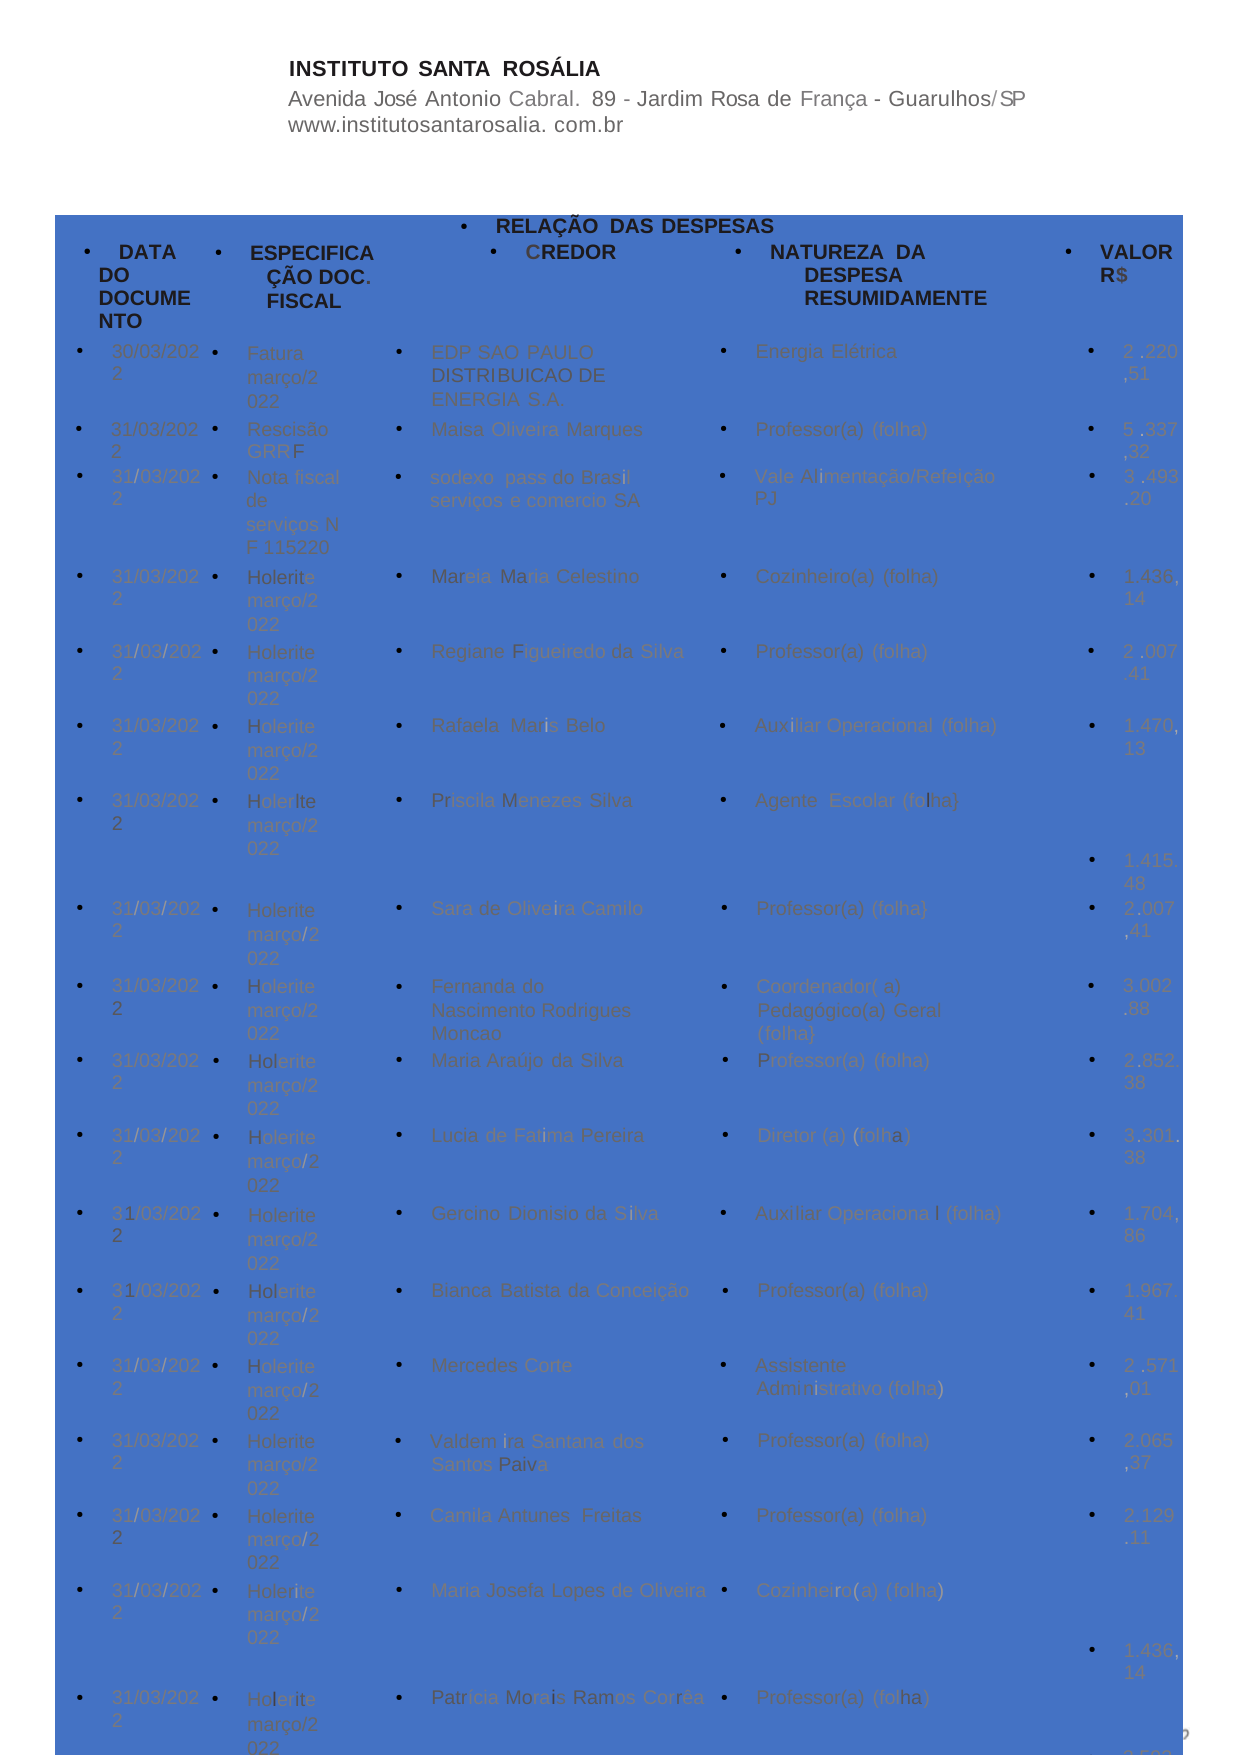

INSTITUTO SANTA ROSÁLIA
Avenida José Antonio Cabral. 89 - Jardim Rosa de França - Guarulhos/SP www.institutosantarosalia. com.br
| RELAÇÃO DAS DESPESAS | | | | |
| --- | --- | --- | --- | --- |
| DATA DO DOCUMENTO | ESPECIFICAÇÃO DOC. FISCAL | CREDOR | NATUREZA DA DESPESA RESUMIDAMENTE | VALOR R$ |
| 30/03/2022 | Fatura março/2022 | EDP SAO PAULO DISTRIBUICAO DE ENERGIA S.A. | Energia Elétrica | 2 .220 ,51 |
| 31/03/2022 | Rescisão GRRF | Maisa Oliveira Marques | Professor(a) (folha) | 5 .337 ,32 |
| 31/03/2022 | Nota fiscal de serviços N F 115220 | sodexo pass do Brasil serviços e comercio SA | Vale Alimentação/Refeição PJ | 3 .493.20 |
| 31/03/2022 | Holerite março/2022 | Mareia Maria Celestino | Cozinheiro(a) (folha) | 1.436,14 |
| 31/03/2022 | Holerite março/2022 | Regiane Figueiredo da Silva | Professor(a) (folha) | 2 .007.41 |
| 31/03/2022 | Holerite março/2022 | Rafaela Maris Belo | Auxiliar Operacional (folha) | 1.470,13 |
| 31/03/202 2 | Holerlte março/2022 | Priscila Menezes Silva | Agente Escolar (folha} | |
| | | | | 1.415.48 |
| 31/03/2022 | Holerite março/2022 | Sara de Oliveira Camilo | Professor(a) (folha} | 2.007 ,41 |
| 31/03/202 2 | Holerite março/2022 | Fernanda do Nascimento Rodrigues Moncao | Coordenador( a) Pedagógico(a) Geral (folha} | 3.002 .88 |
| 31/03/2022 | Holerite março/2022 | Maria Araújo da Silva | Professor(a) (folha) | 2.852.38 |
| 31/03/2022 | Holerite março/2022 | Lucia de Fatima Pereira | Diretor (a) (folha) | 3.301.38 |
| 31/03/202 2 | Holerite março/2022 | Gercino Dionisio da Silva | Auxiliar Operaciona l (folha) | 1.704,86 |
| 31/03/2022 | Holerite março/2022 | Bianca Batista da Conceição | Professor(a) (folha) | 1.967.41 |
| 31/03/2022 | Holerite março/2022 | Mercedes Corte | Assistente Administrativo (folha) | 2 .571,01 |
| 31/03/2022 | Holerite março/2022 | Valdem ira Santana dos Santos Paiva | Professor(a) (folha) | 2.065 ,37 |
| 31/03/202 2 | Holerite março/2022 | Camila Antunes Freitas | Professor(a) (folha) | 2.129 .11 |
| 31/03/2022 | Holerite março/2022 | Maria Josefa Lopes de Oliveira | Cozinheiro(a) (folha) | |
| | | | | 1.436,14 |
| 31/03/2022 | Holerite março/2022 | Patrícia Morais Ramos Corrêa | Professor(a) (folha) | |
| | | | | 2.593 ,97 |
| 31/03/2022 | Holerite março/2022 | Fernanda Rodrigues de Souza | Professor(a ) (folha) | 2 .027 .29 |
| 31/03/2022 | Holerite março/2022 | Alice Mary Pacheco Canuto | Professor(a ) (folha) | 2 .007.41 |
| 31/03/202 2 | Holerite março/2022 | Mariana Proença Costa | Professor(a) (folha) | 2.149.23 |
| 31/03/2022 | Holerite março/2022 | Daiana de Lima Alves de Jesus | Professor(a) (folha) | 681.52 |